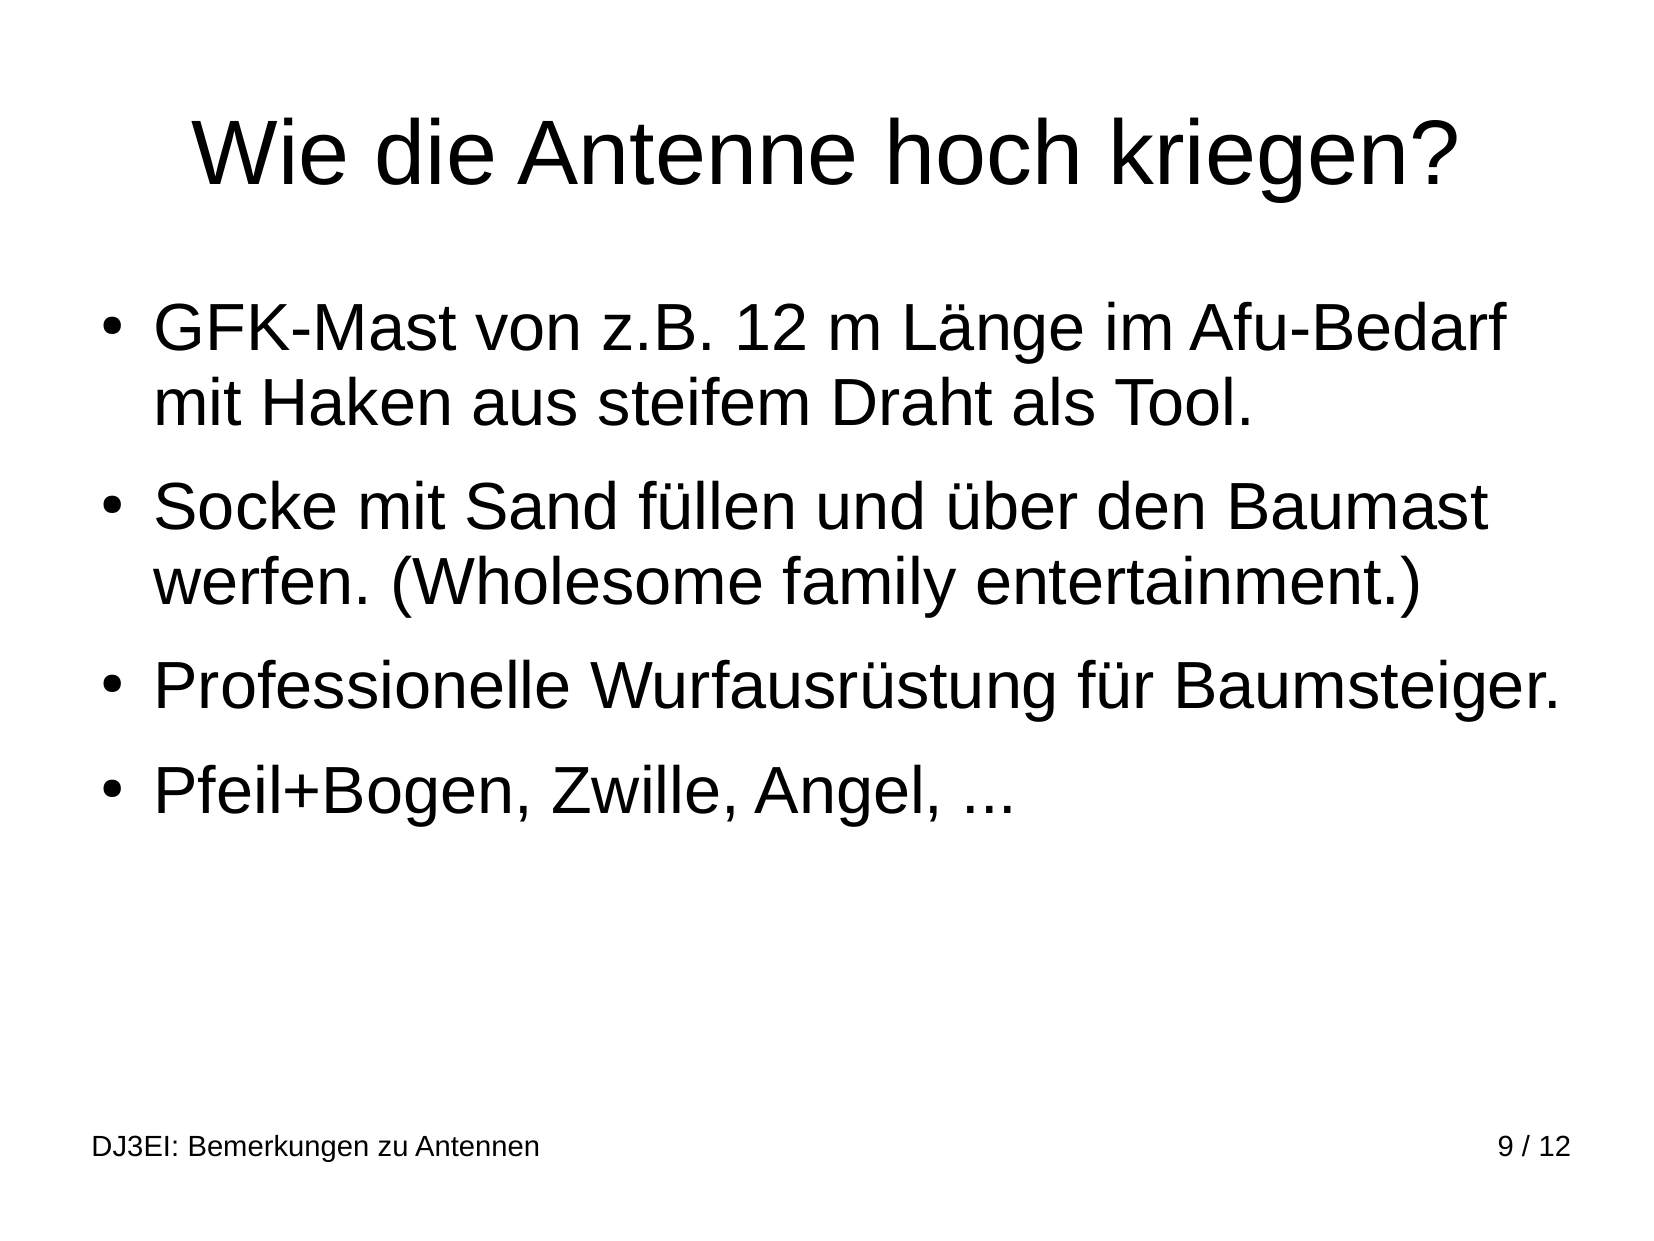

# Wie die Antenne hoch kriegen?
GFK-Mast von z.B. 12 m Länge im Afu-Bedarf
mit Haken aus steifem Draht als Tool.
Socke mit Sand füllen und über den Baumast werfen. (Wholesome family entertainment.)
Professionelle Wurfausrüstung für Baumsteiger.
Pfeil+Bogen, Zwille, Angel, ...